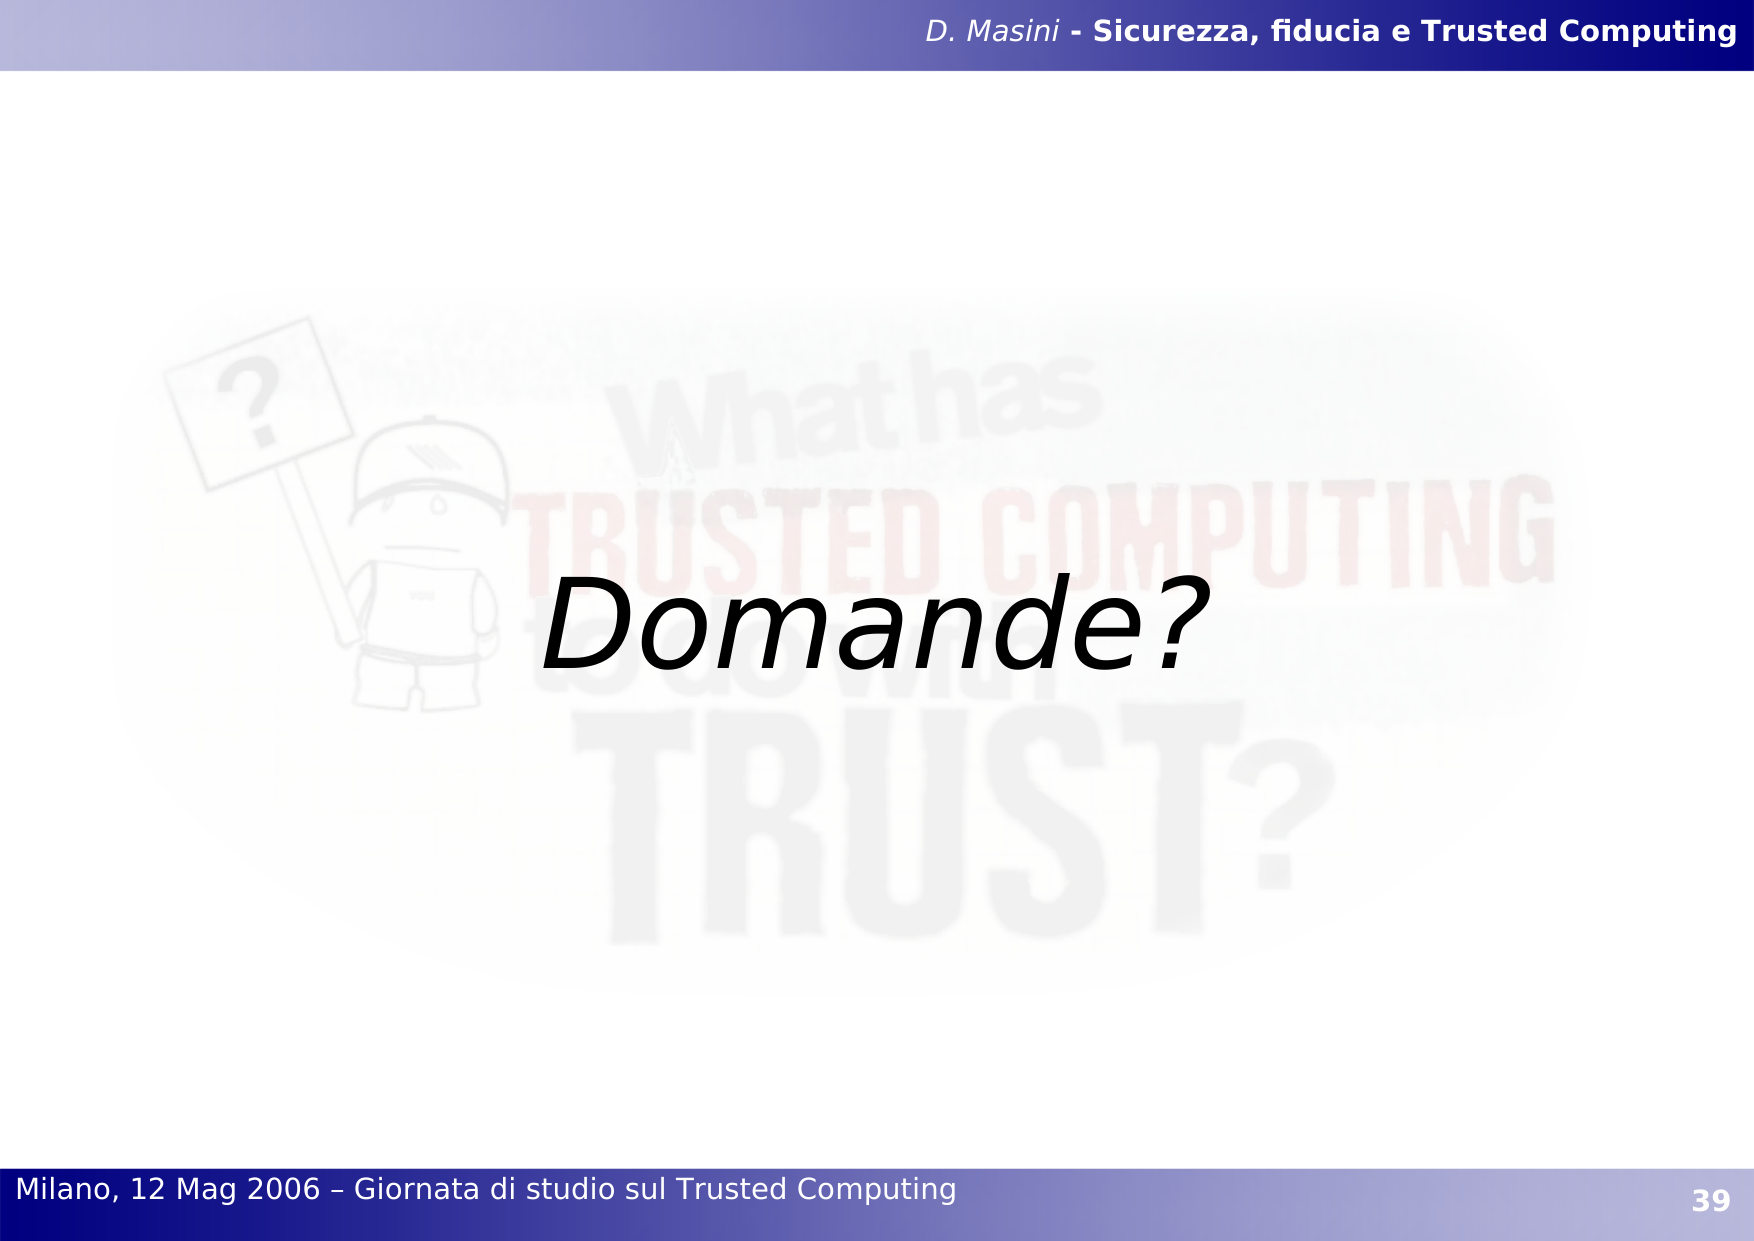

D. Masini - Sicurezza, fiducia e Trusted Computing
Domande?
Milano, 12 Mag 2006 – Giornata di studio sul Trusted Computing